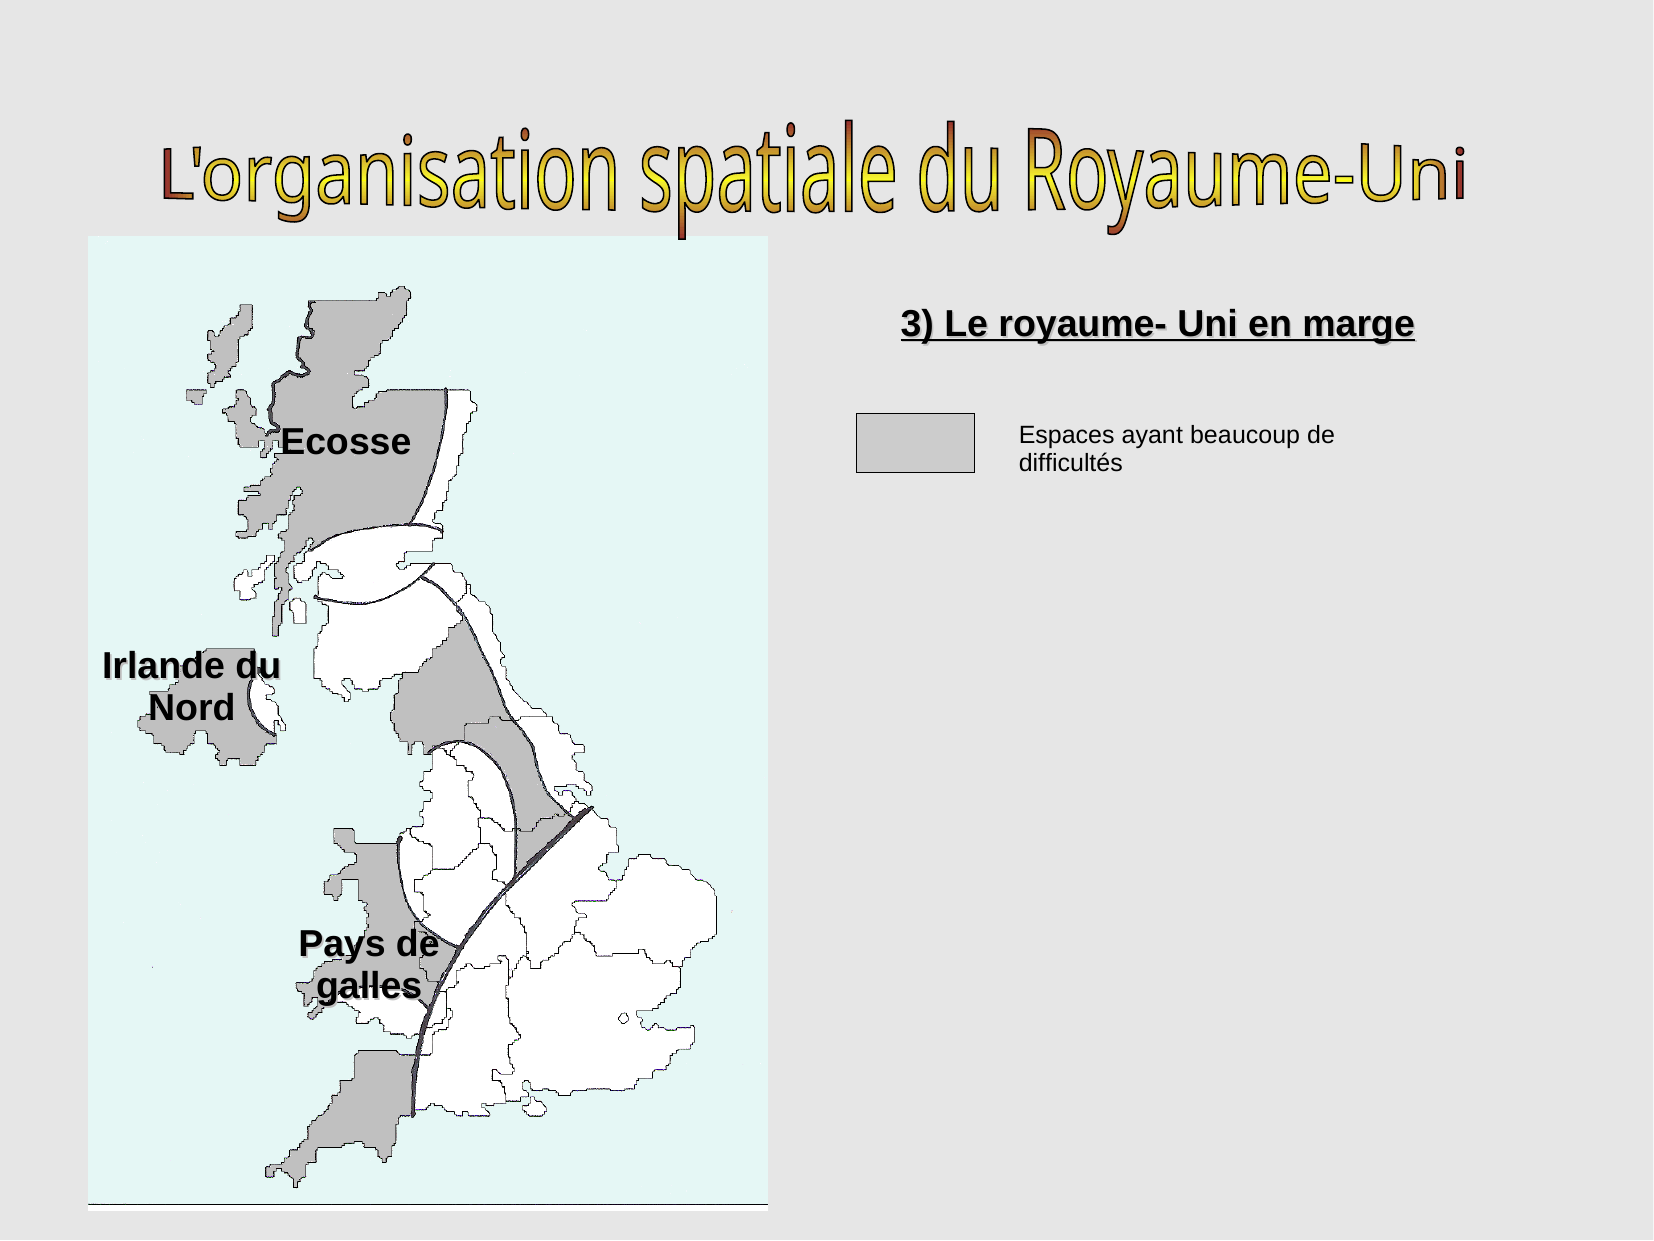

L'organisation spatiale du Royaume-Uni
3) Le royaume- Uni en marge
Ecosse
Espaces ayant beaucoup de difficultés
Irlande du Nord
Pays de galles